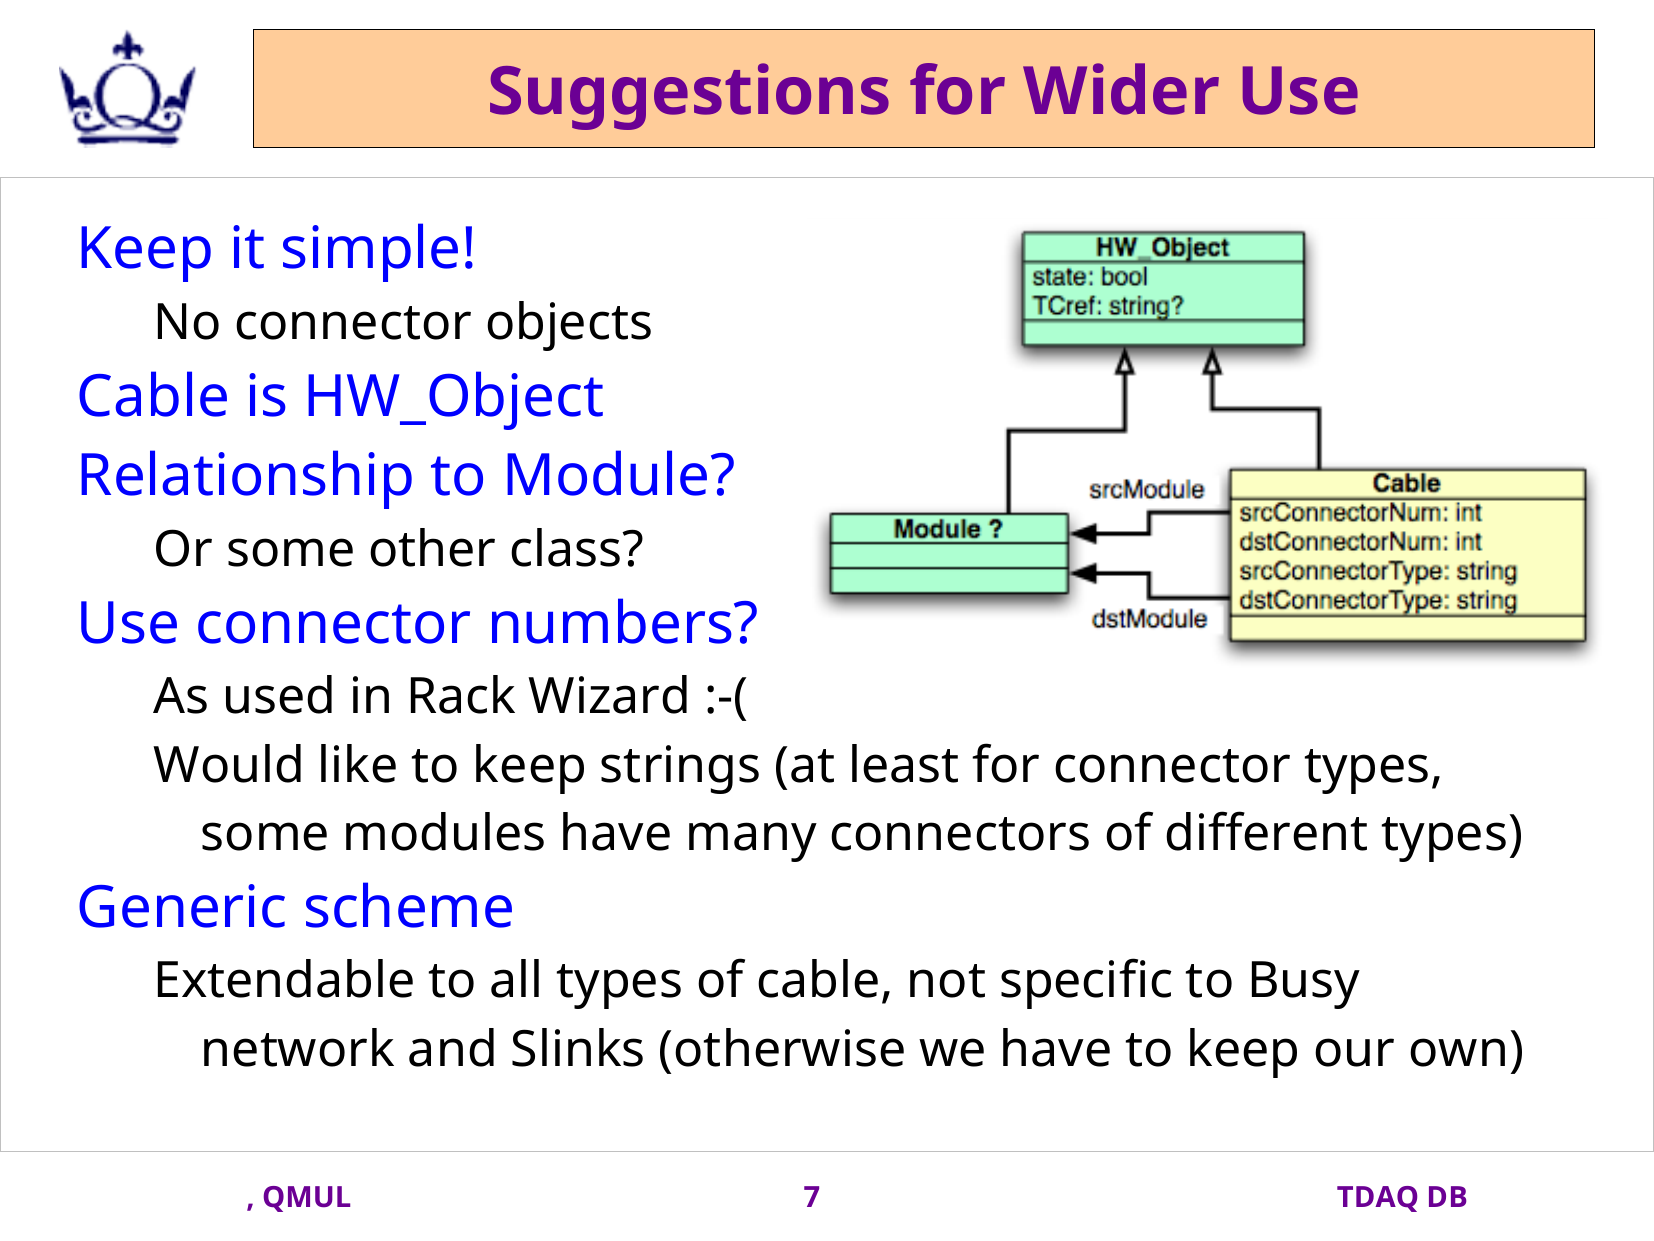

# Suggestions for Wider Use
Keep it simple!
No connector objects
Cable is HW_Object
Relationship to Module?
Or some other class?
Use connector numbers?
As used in Rack Wizard :-(
Would like to keep strings (at least for connector types, some modules have many connectors of different types)
Generic scheme
Extendable to all types of cable, not specific to Busy network and Slinks (otherwise we have to keep our own)